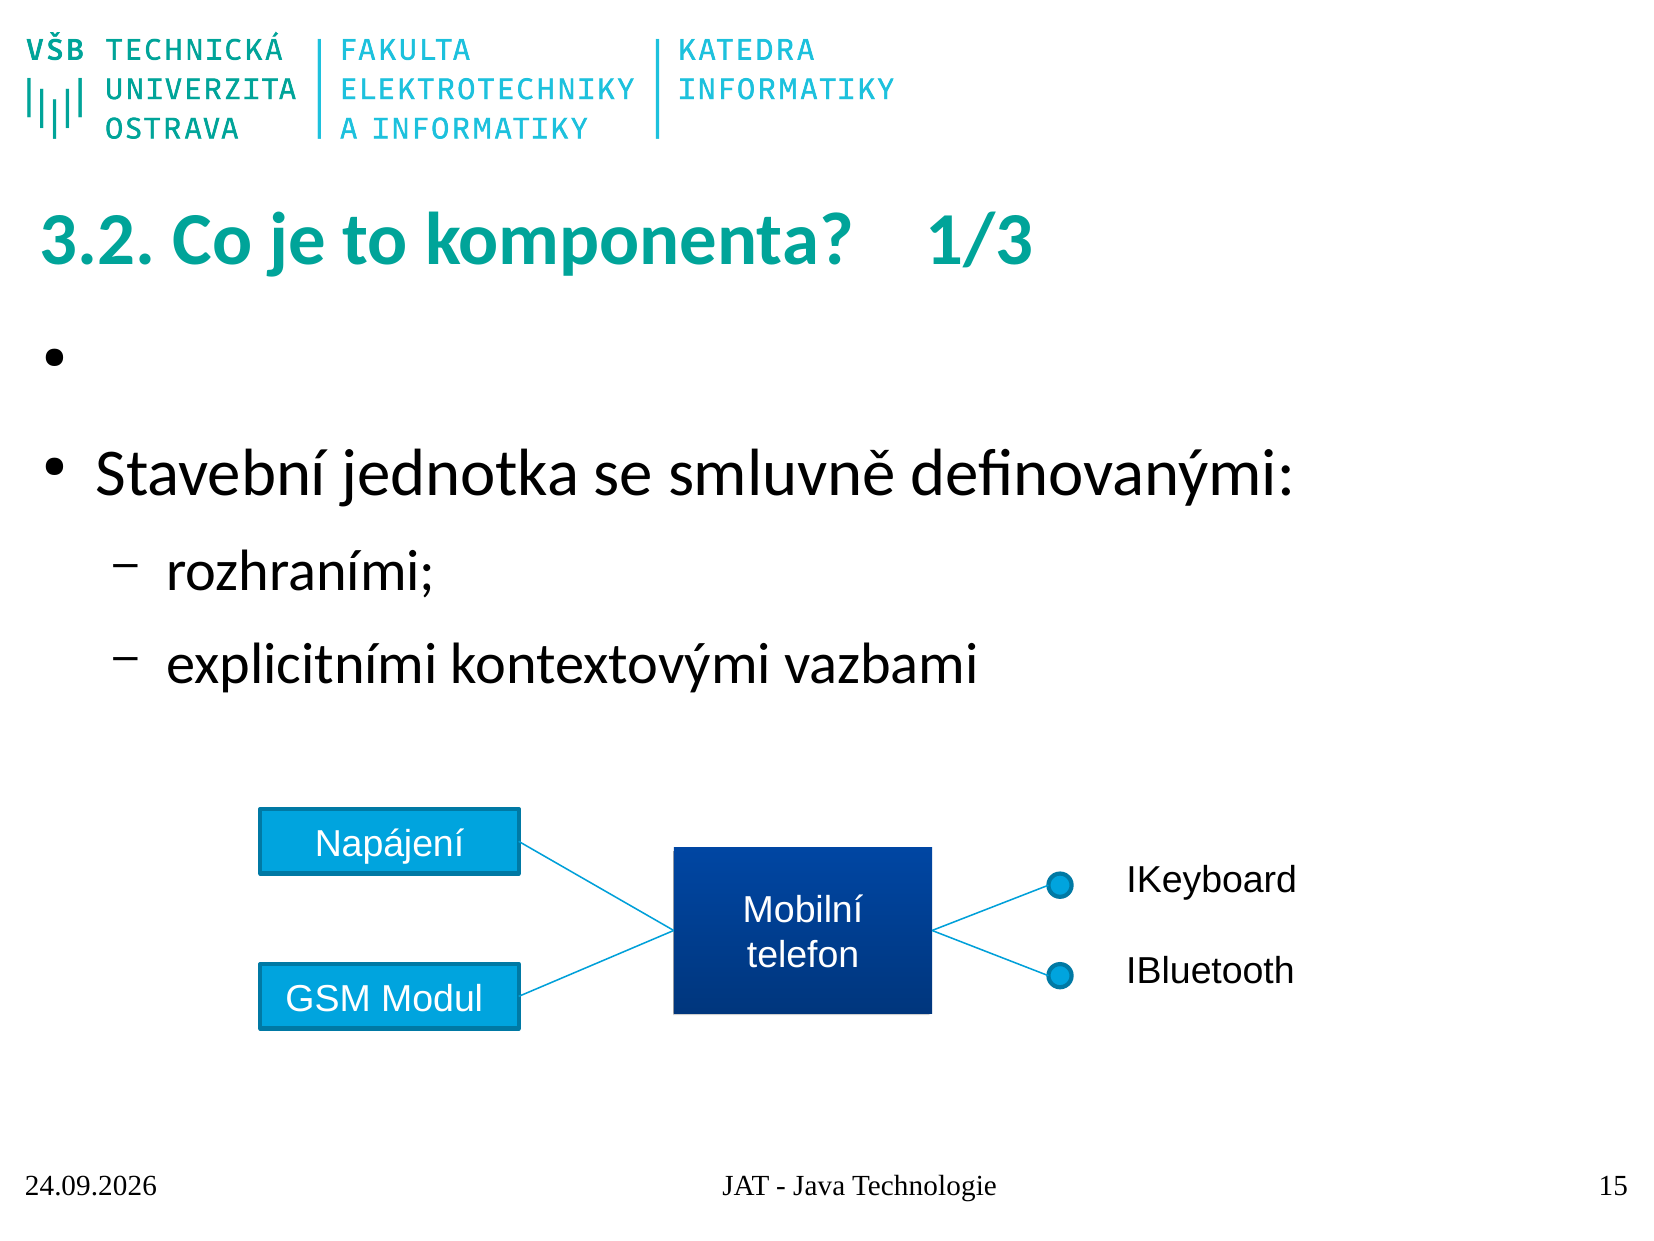

# 3.2. Co je to komponenta?	1/3
Stavební jednotka se smluvně definovanými:
rozhraními;
explicitními kontextovými vazbami
Napájení
Mobilní telefon
IKeyboard
IBluetooth
GSM Modul
JAT - Java Technologie
15